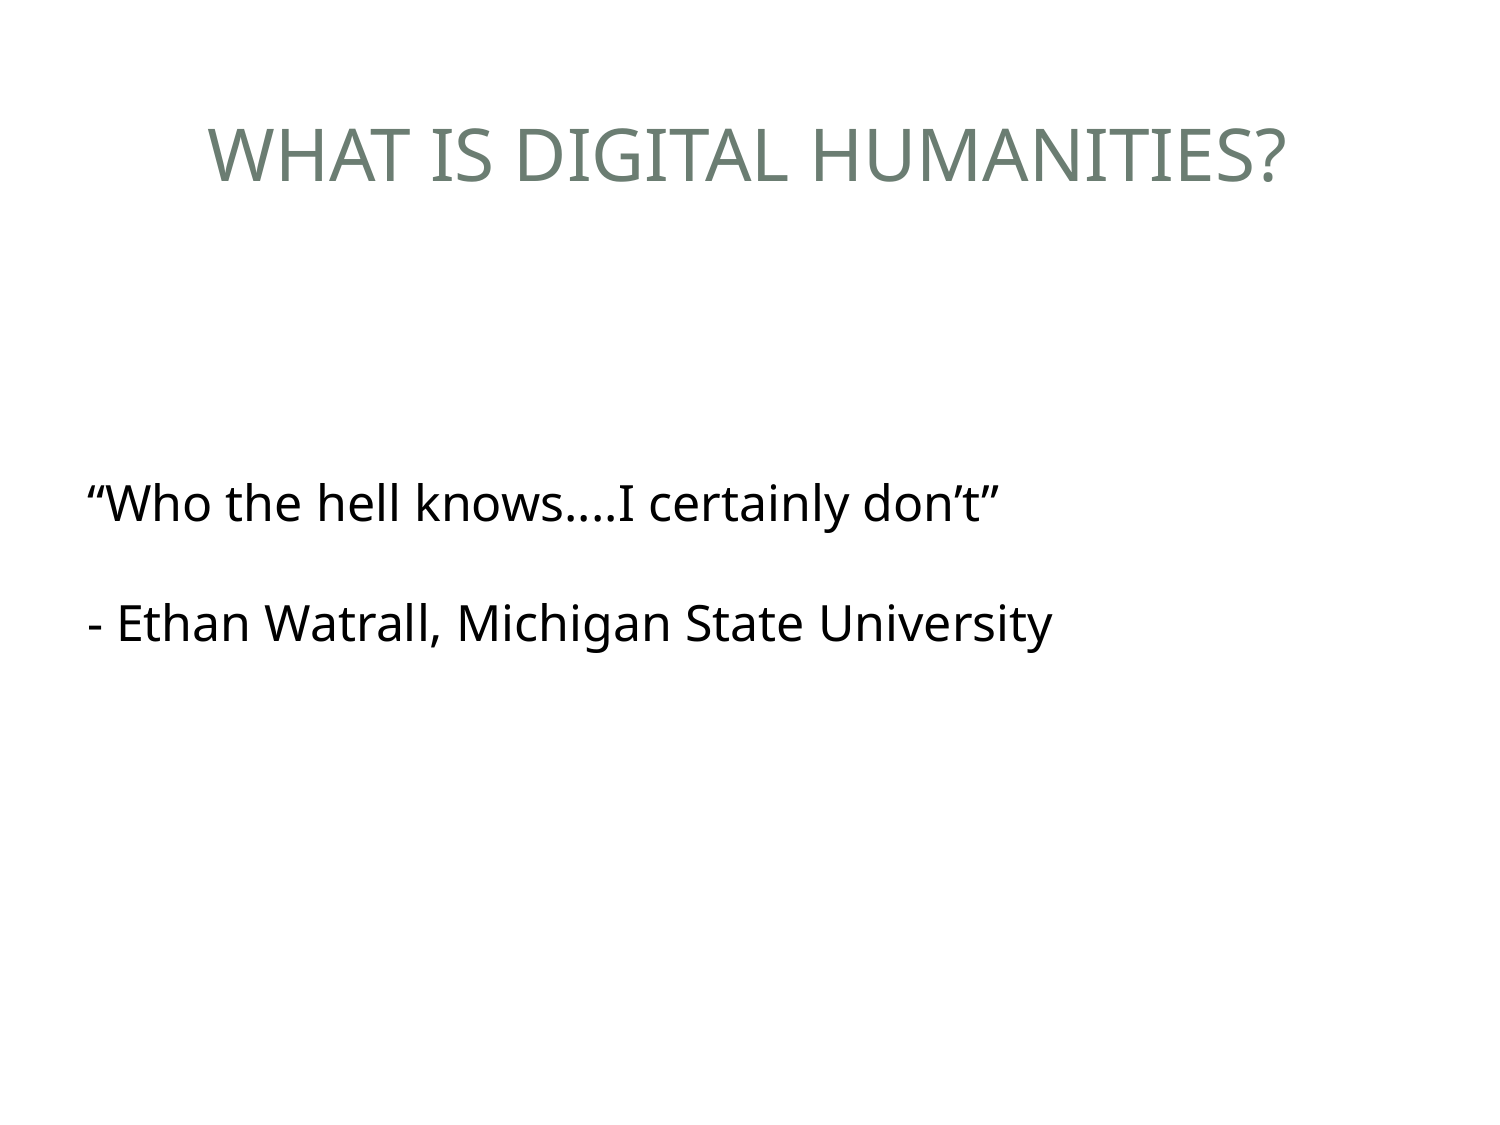

# What is digital Humanities?
“Who the hell knows....I certainly don’t”
- Ethan Watrall, Michigan State University